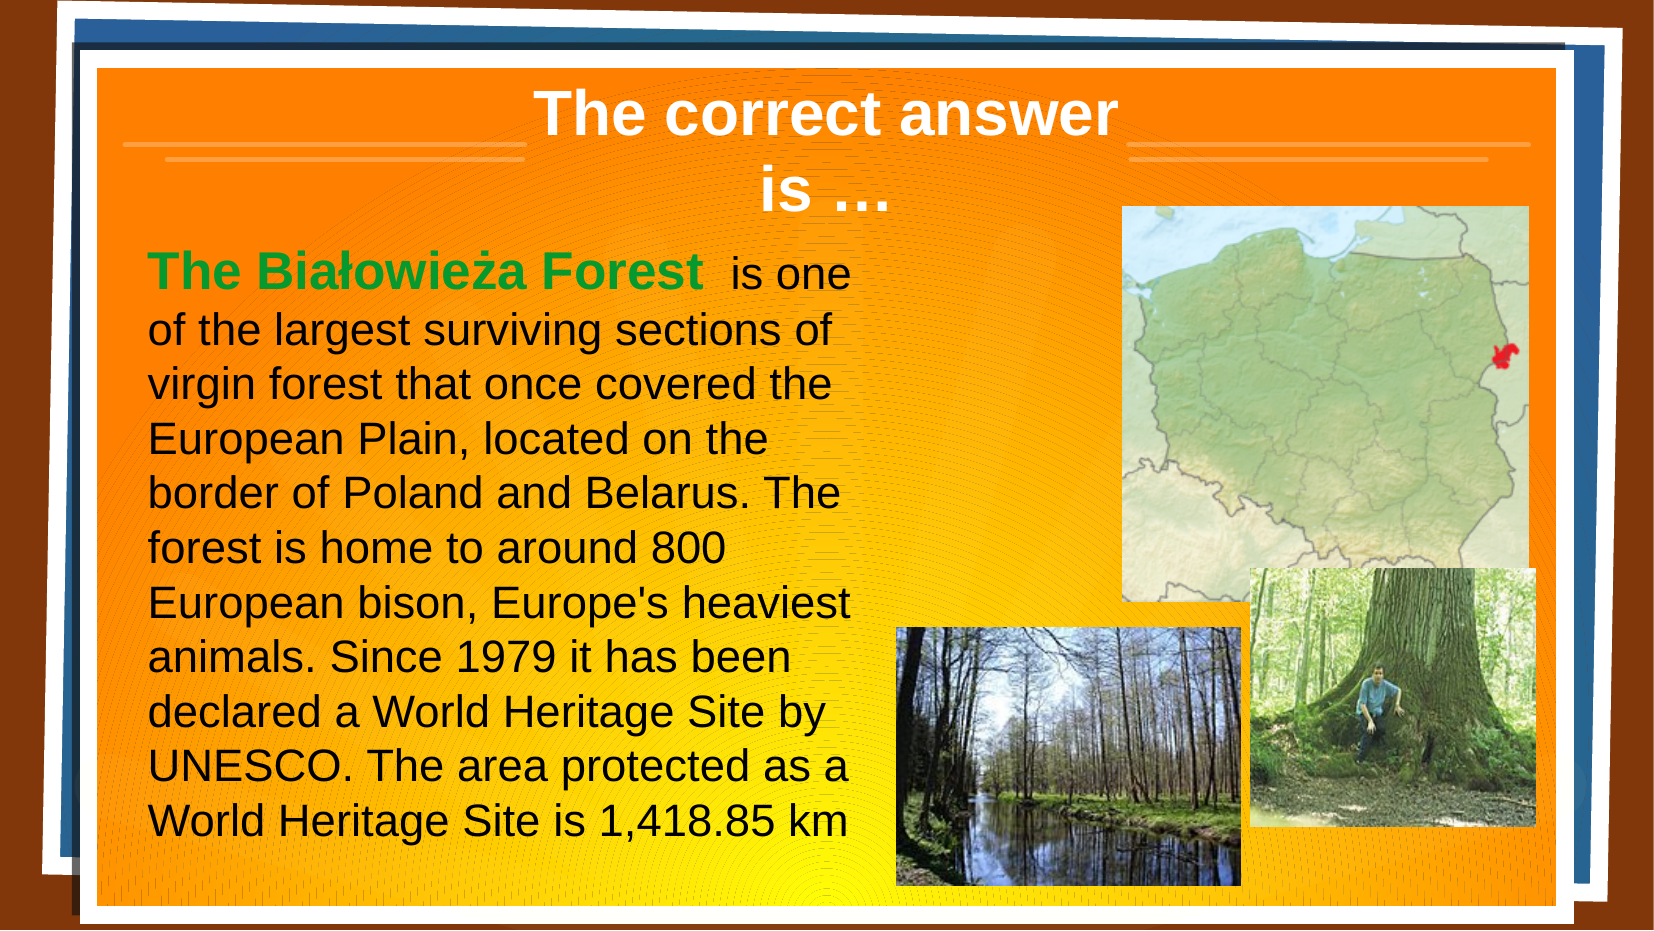

# The correct answer is …
The Białowieża Forest is one of the largest surviving sections of virgin forest that once covered the European Plain, located on the border of Poland and Belarus. The forest is home to around 800 European bison, Europe's heaviest animals. Since 1979 it has been declared a World Heritage Site by UNESCO. The area protected as a World Heritage Site is 1,418.85 km